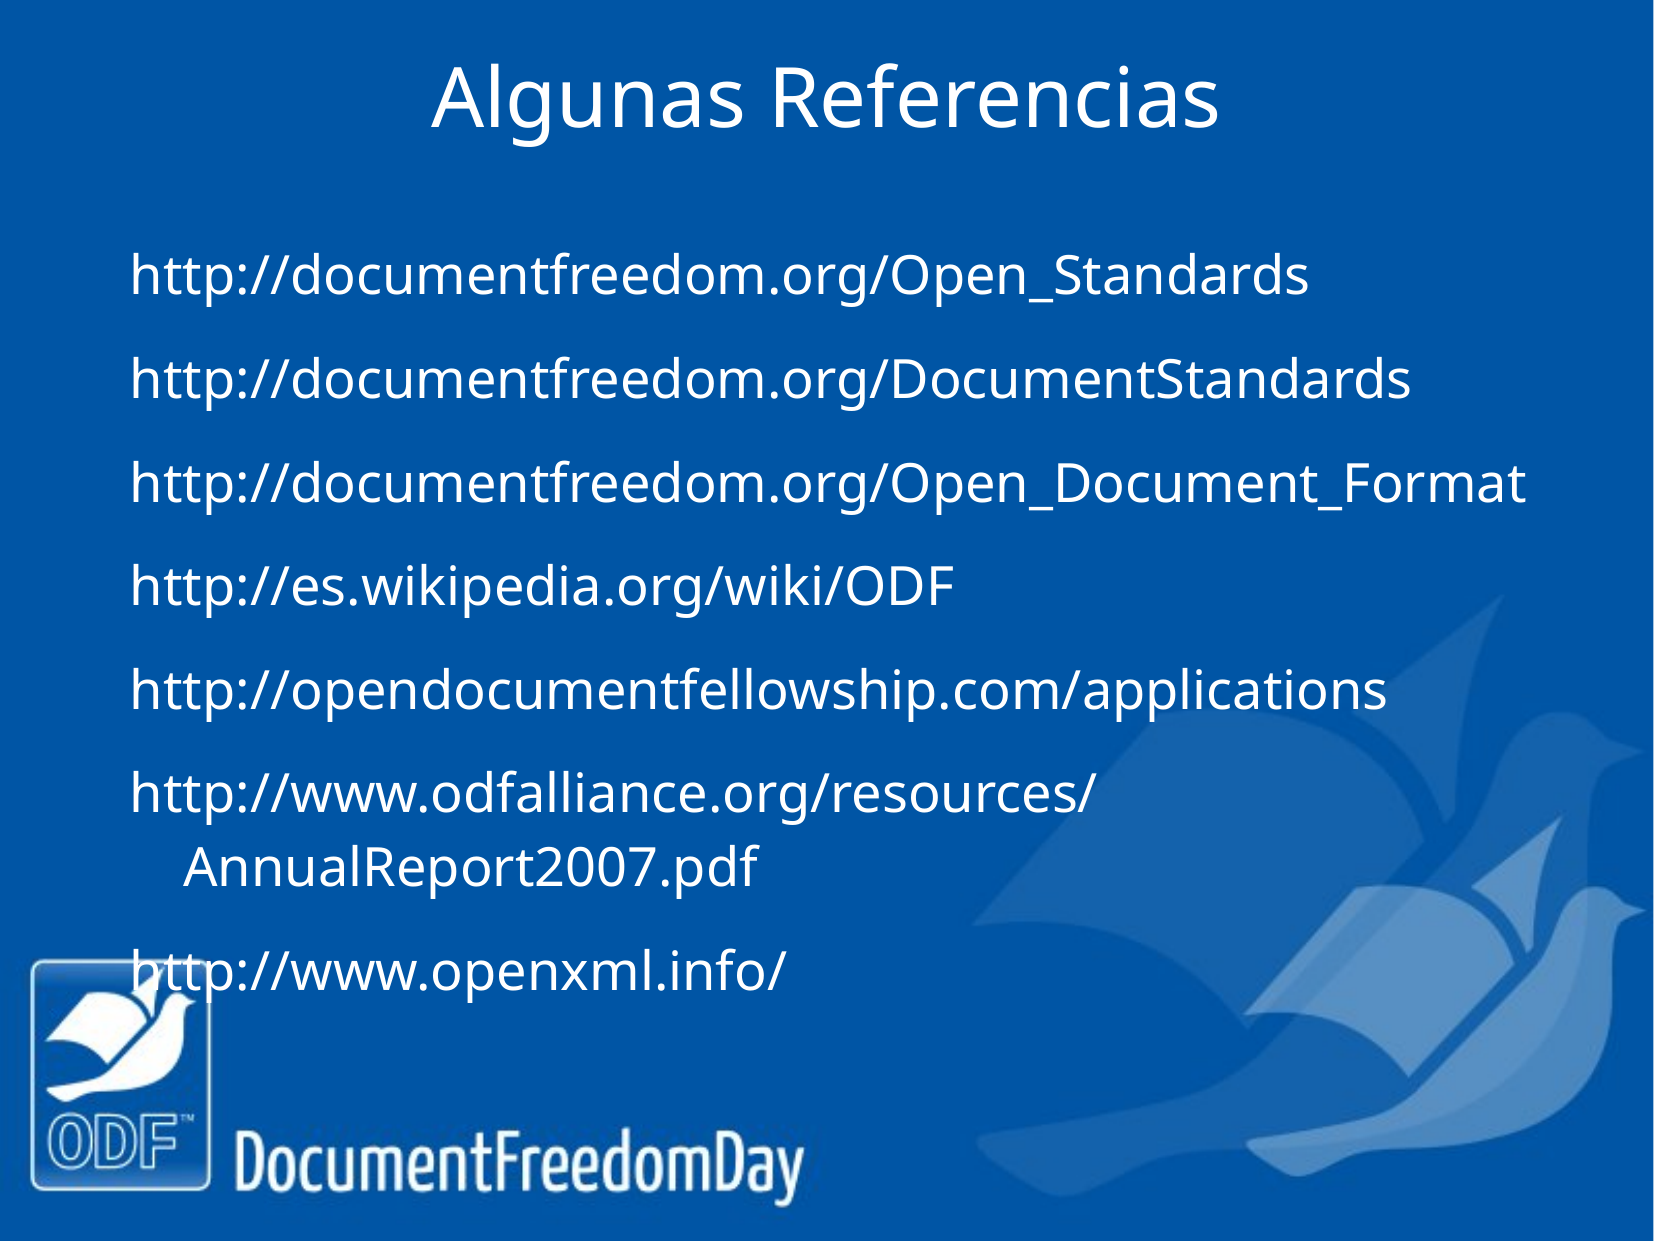

# Algunas Referencias
http://documentfreedom.org/Open_Standards
http://documentfreedom.org/DocumentStandards
http://documentfreedom.org/Open_Document_Format
http://es.wikipedia.org/wiki/ODF
http://opendocumentfellowship.com/applications
http://www.odfalliance.org/resources/AnnualReport2007.pdf
http://www.openxml.info/